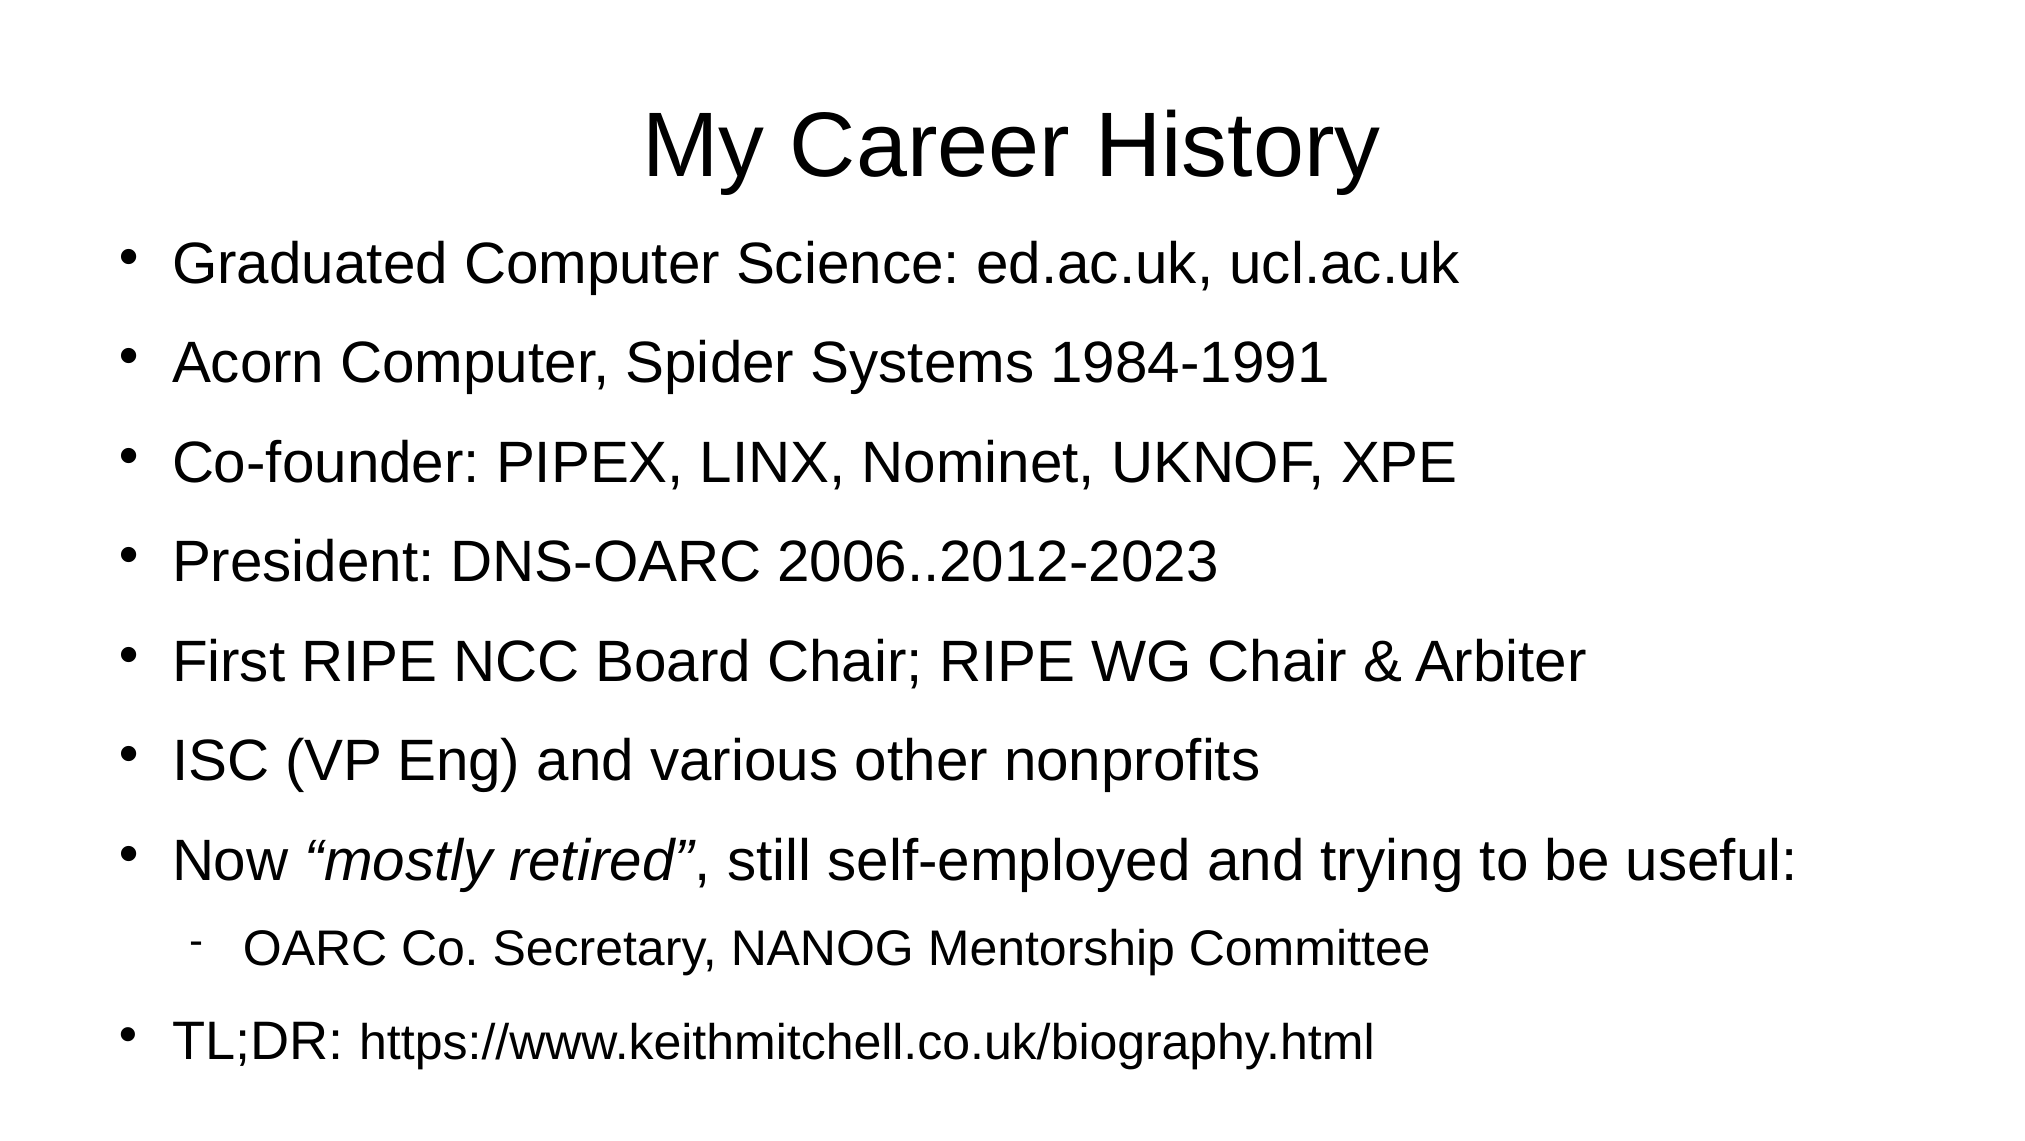

# My Career History
Graduated Computer Science: ed.ac.uk, ucl.ac.uk
Acorn Computer, Spider Systems 1984-1991
Co-founder: PIPEX, LINX, Nominet, UKNOF, XPE
President: DNS-OARC 2006..2012-2023
First RIPE NCC Board Chair; RIPE WG Chair & Arbiter
ISC (VP Eng) and various other nonprofits
Now “mostly retired”, still self-employed and trying to be useful:
OARC Co. Secretary, NANOG Mentorship Committee
TL;DR: https://www.keithmitchell.co.uk/biography.html